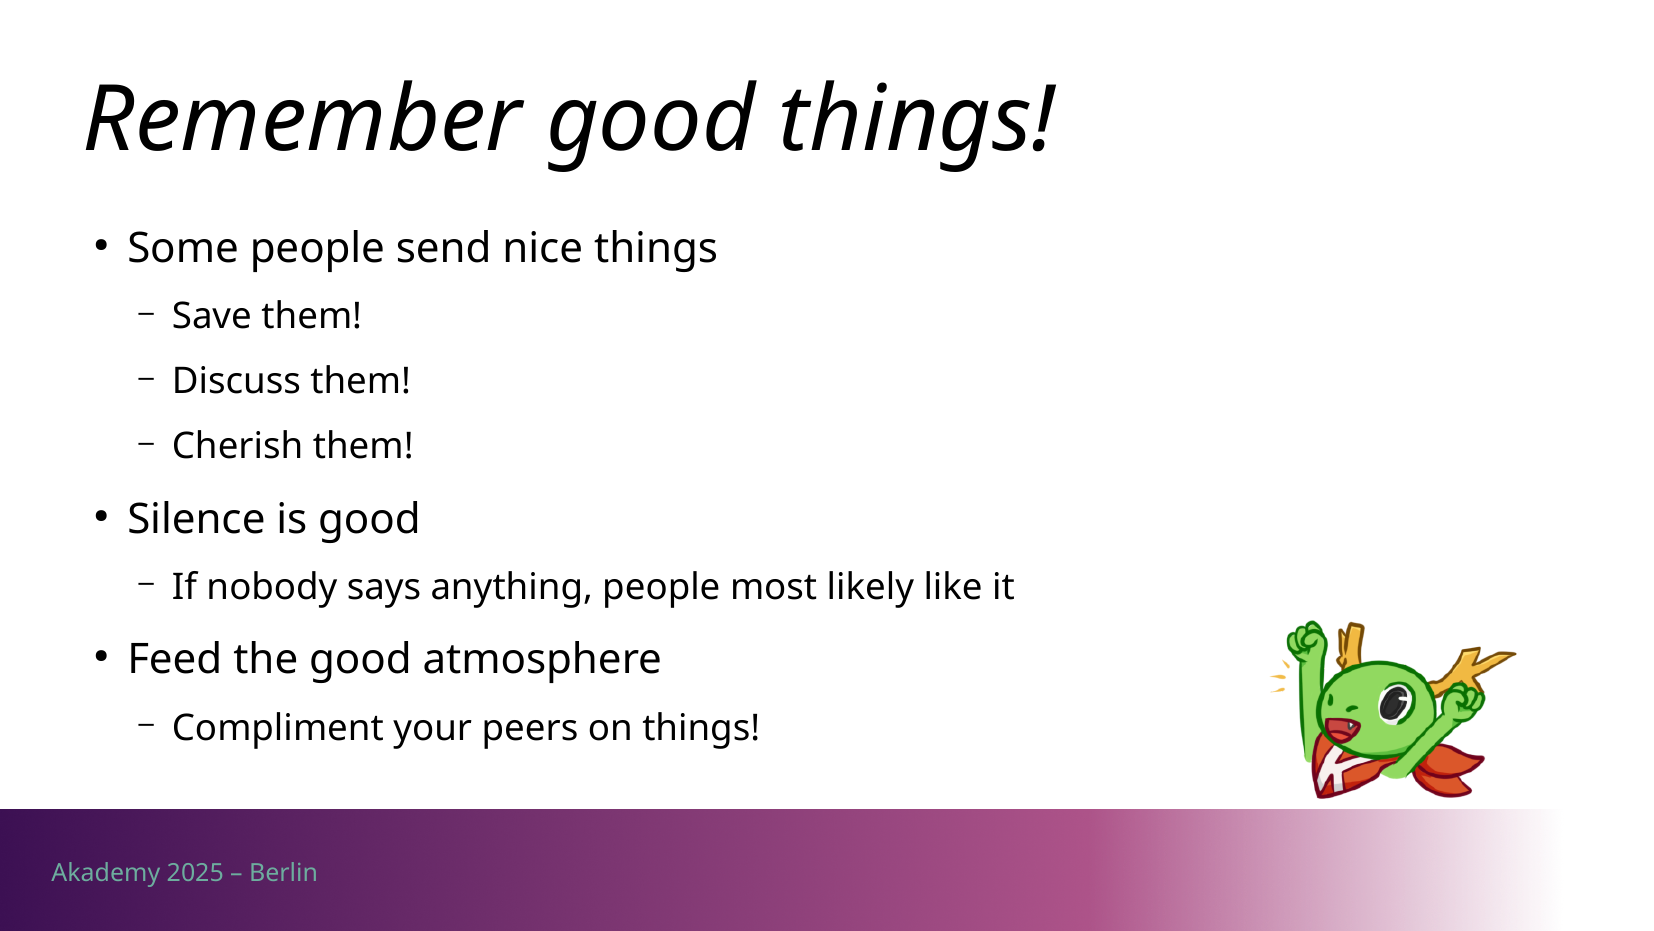

# Remember good things!
Some people send nice things
Save them!
Discuss them!
Cherish them!
Silence is good
If nobody says anything, people most likely like it
Feed the good atmosphere
Compliment your peers on things!